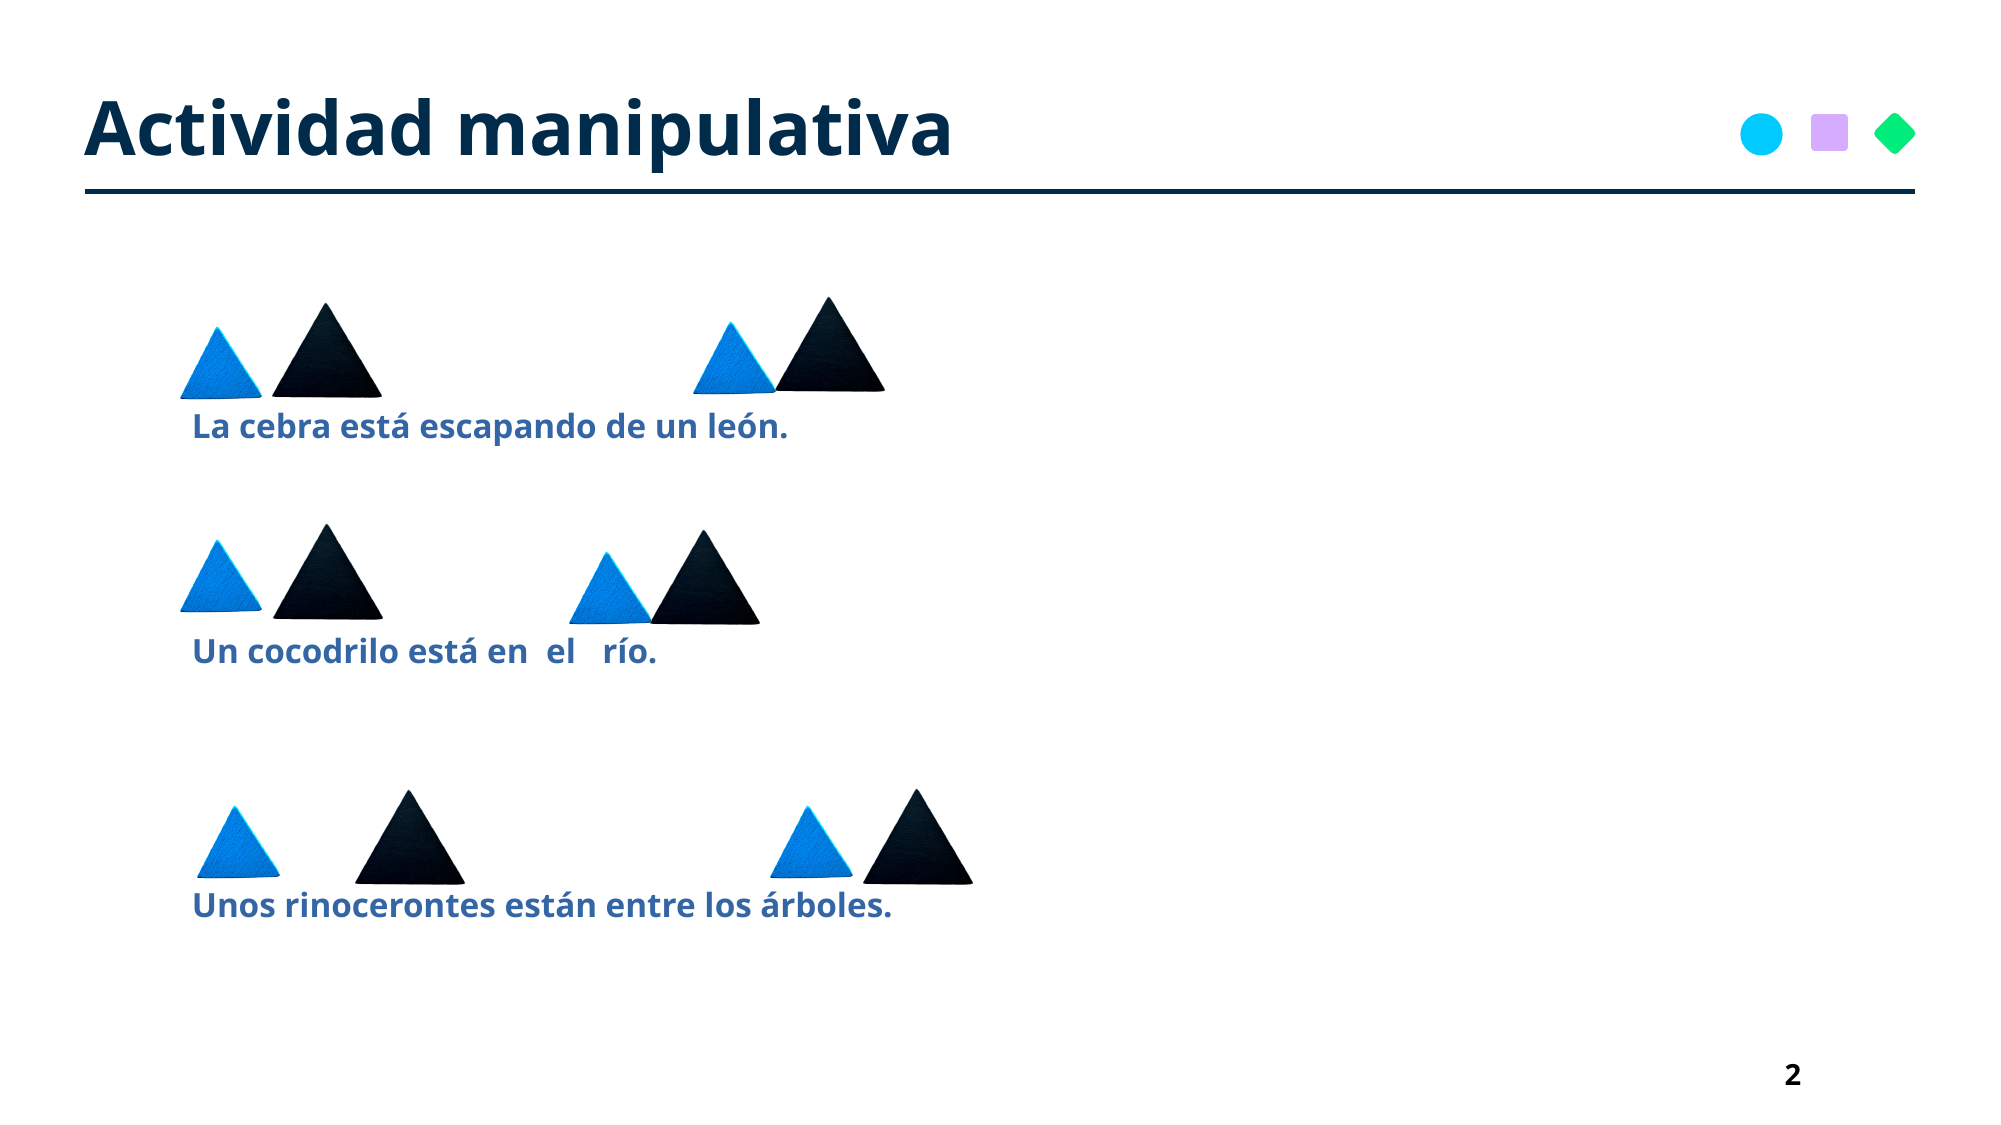

# Actividad manipulativa
La cebra está escapando de un león.
Un cocodrilo está en el río.
Unos rinocerontes están entre los árboles.